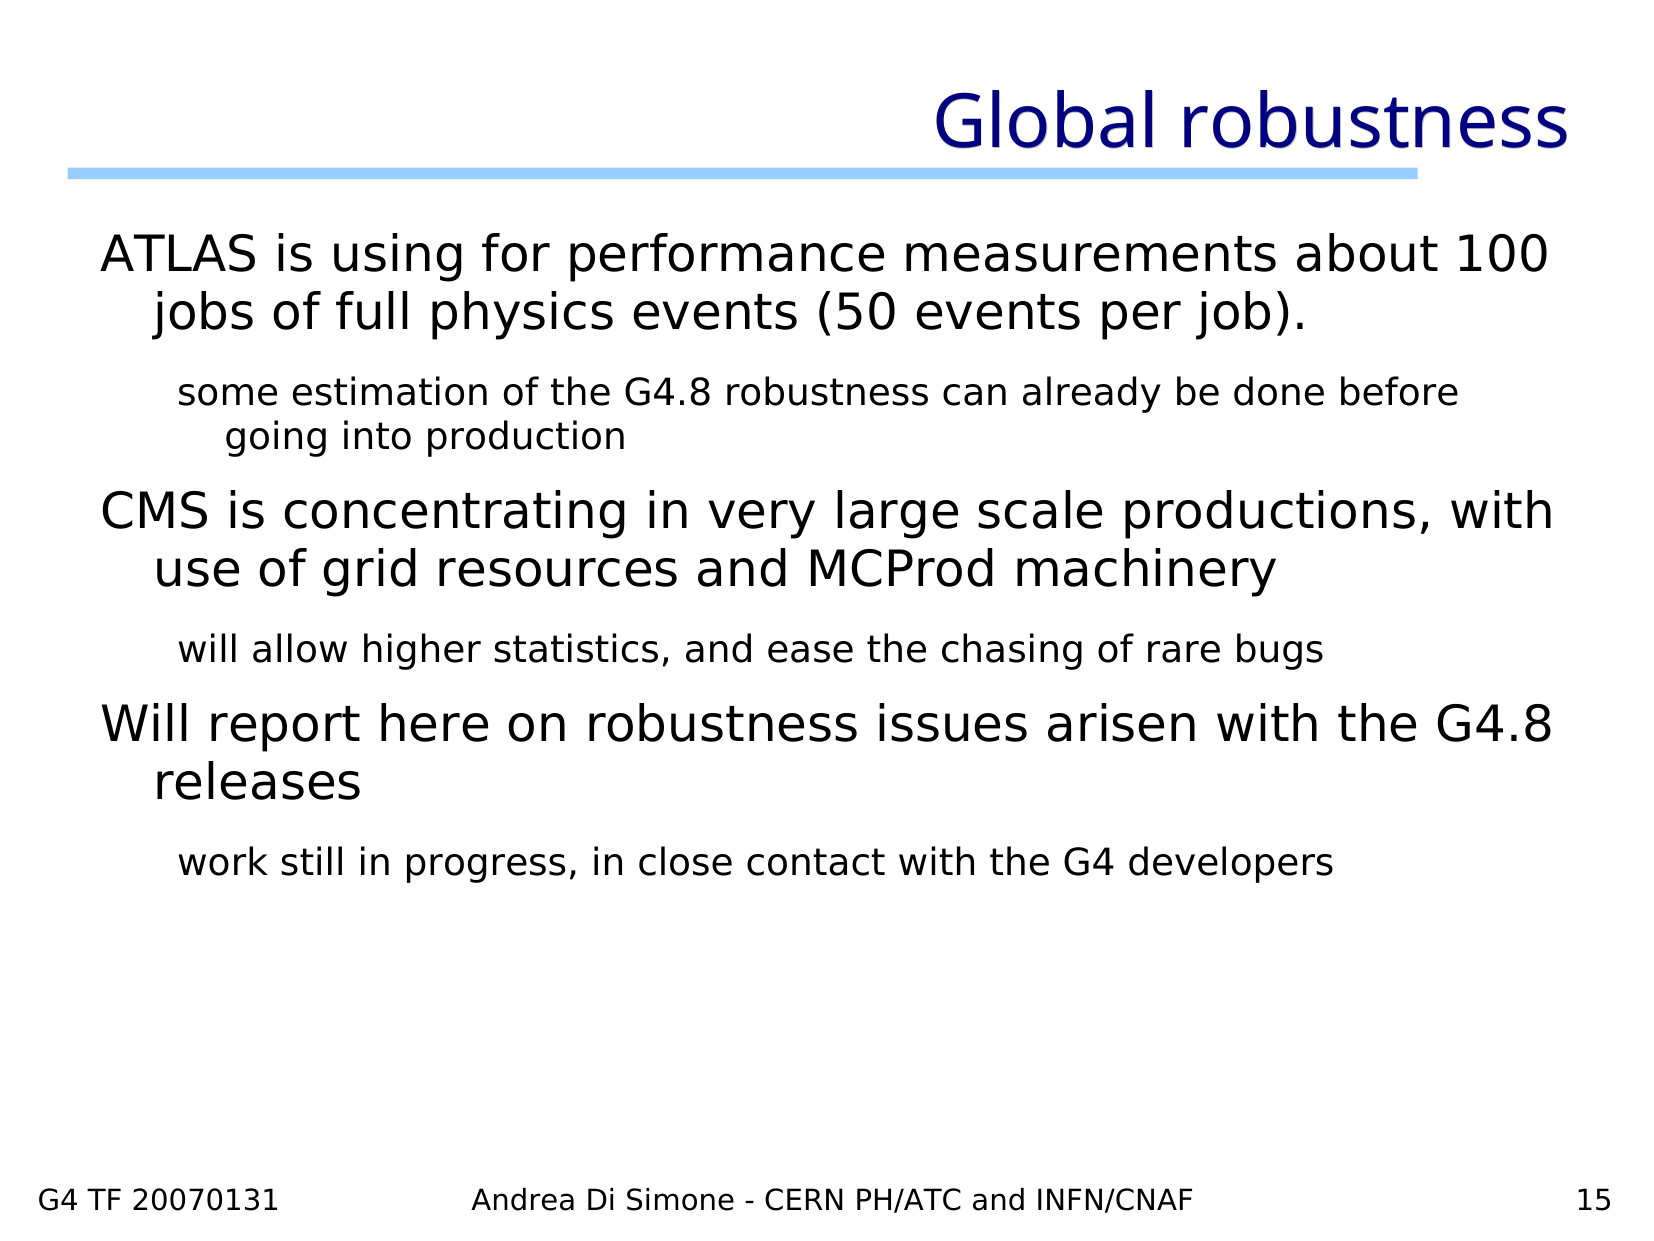

# Global robustness
ATLAS is using for performance measurements about 100 jobs of full physics events (50 events per job).
some estimation of the G4.8 robustness can already be done before going into production
CMS is concentrating in very large scale productions, with use of grid resources and MCProd machinery
will allow higher statistics, and ease the chasing of rare bugs
Will report here on robustness issues arisen with the G4.8 releases
work still in progress, in close contact with the G4 developers
G4 TF 20070131
Andrea Di Simone - CERN PH/ATC and INFN/CNAF
15